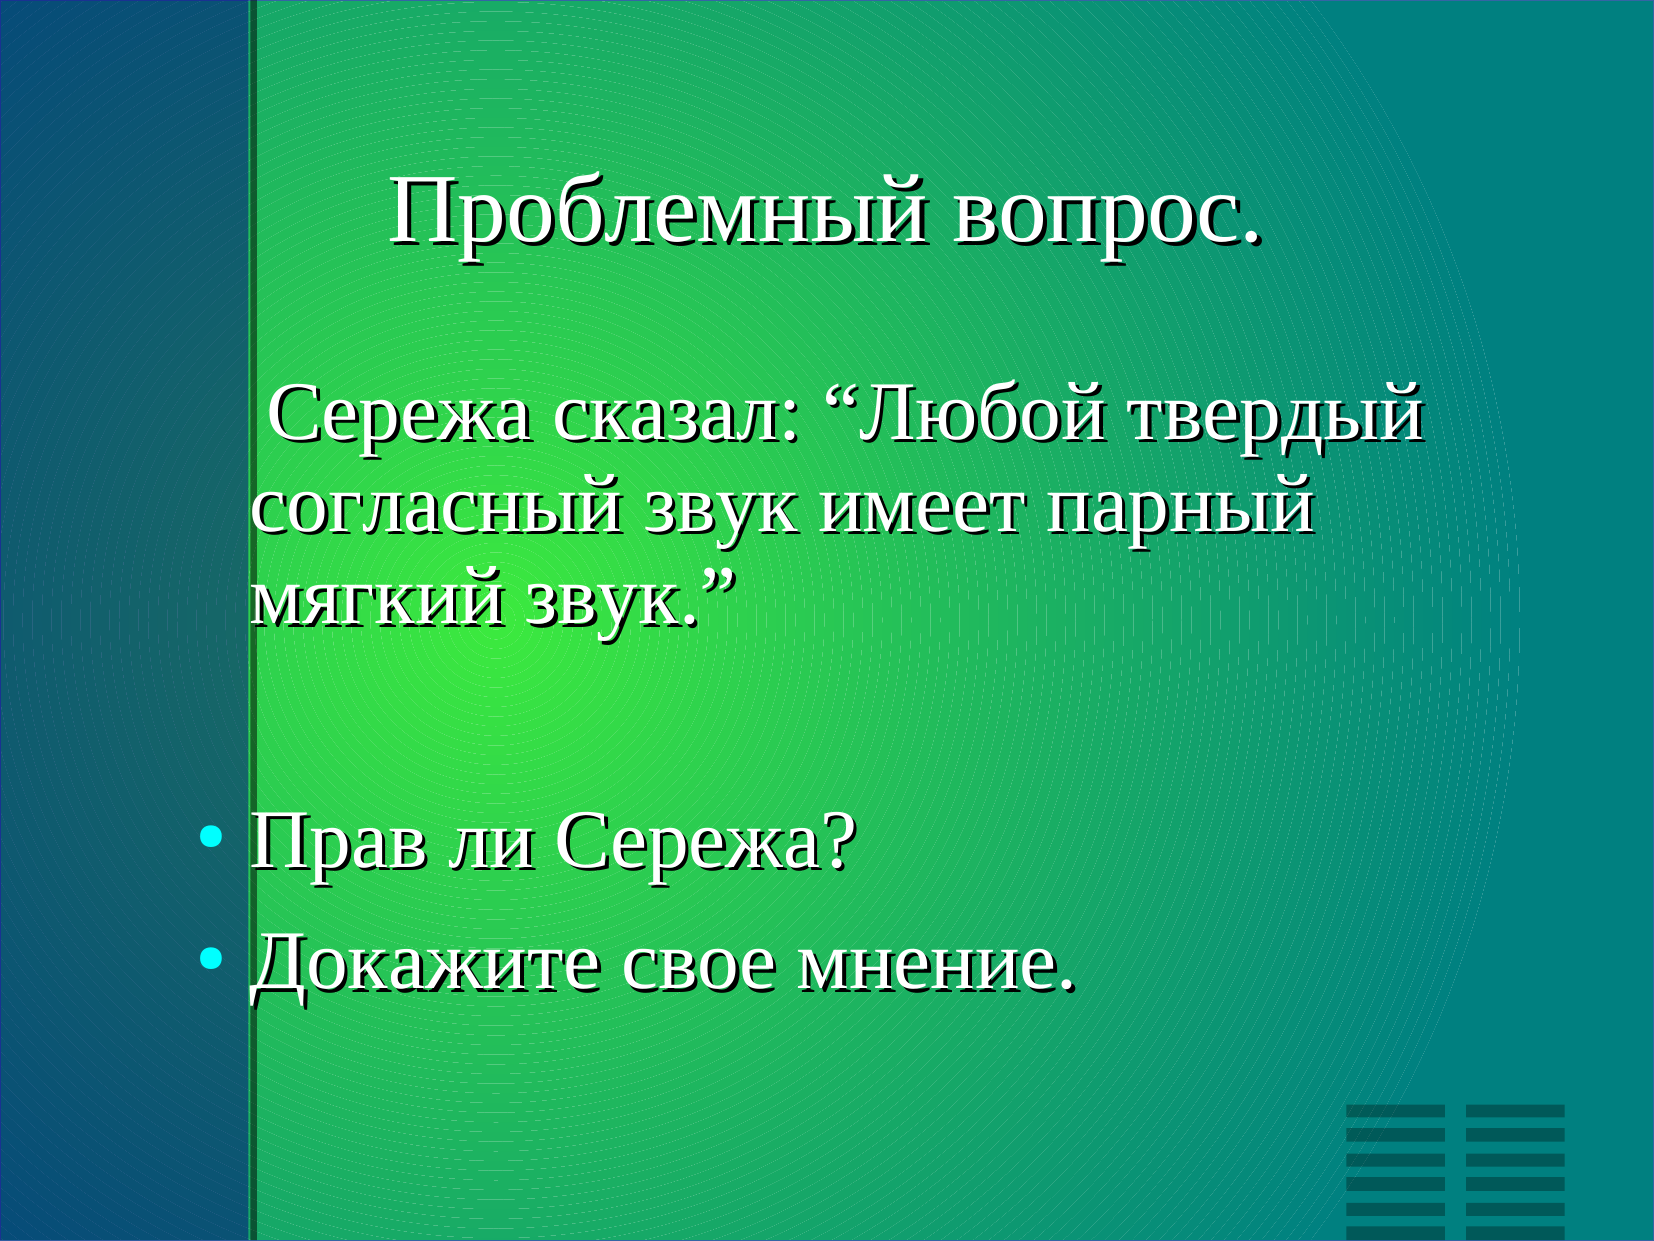

# Проблемный вопрос.
 Сережа сказал: “Любой твердый согласный звук имеет парный мягкий звук.”
Прав ли Сережа?
Докажите свое мнение.